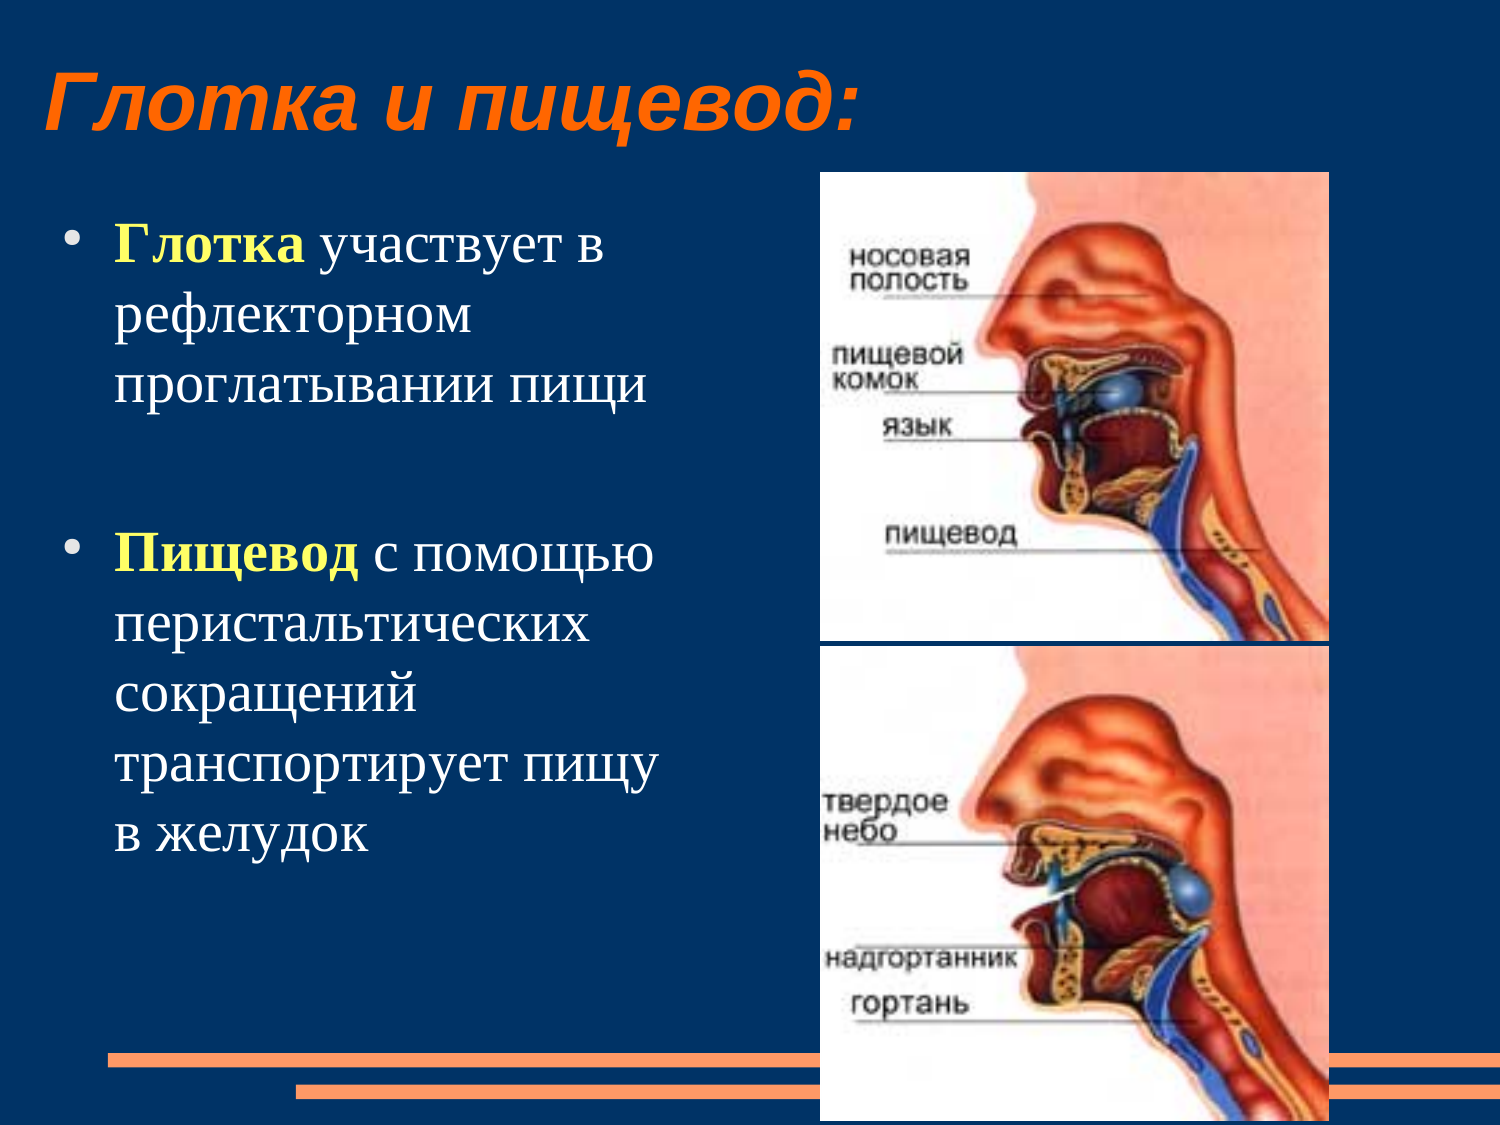

# Глотка и пищевод:
Глотка участвует в рефлекторном проглатывании пищи
Пищевод с помощью перистальтических сокращений транспортирует пищу в желудок